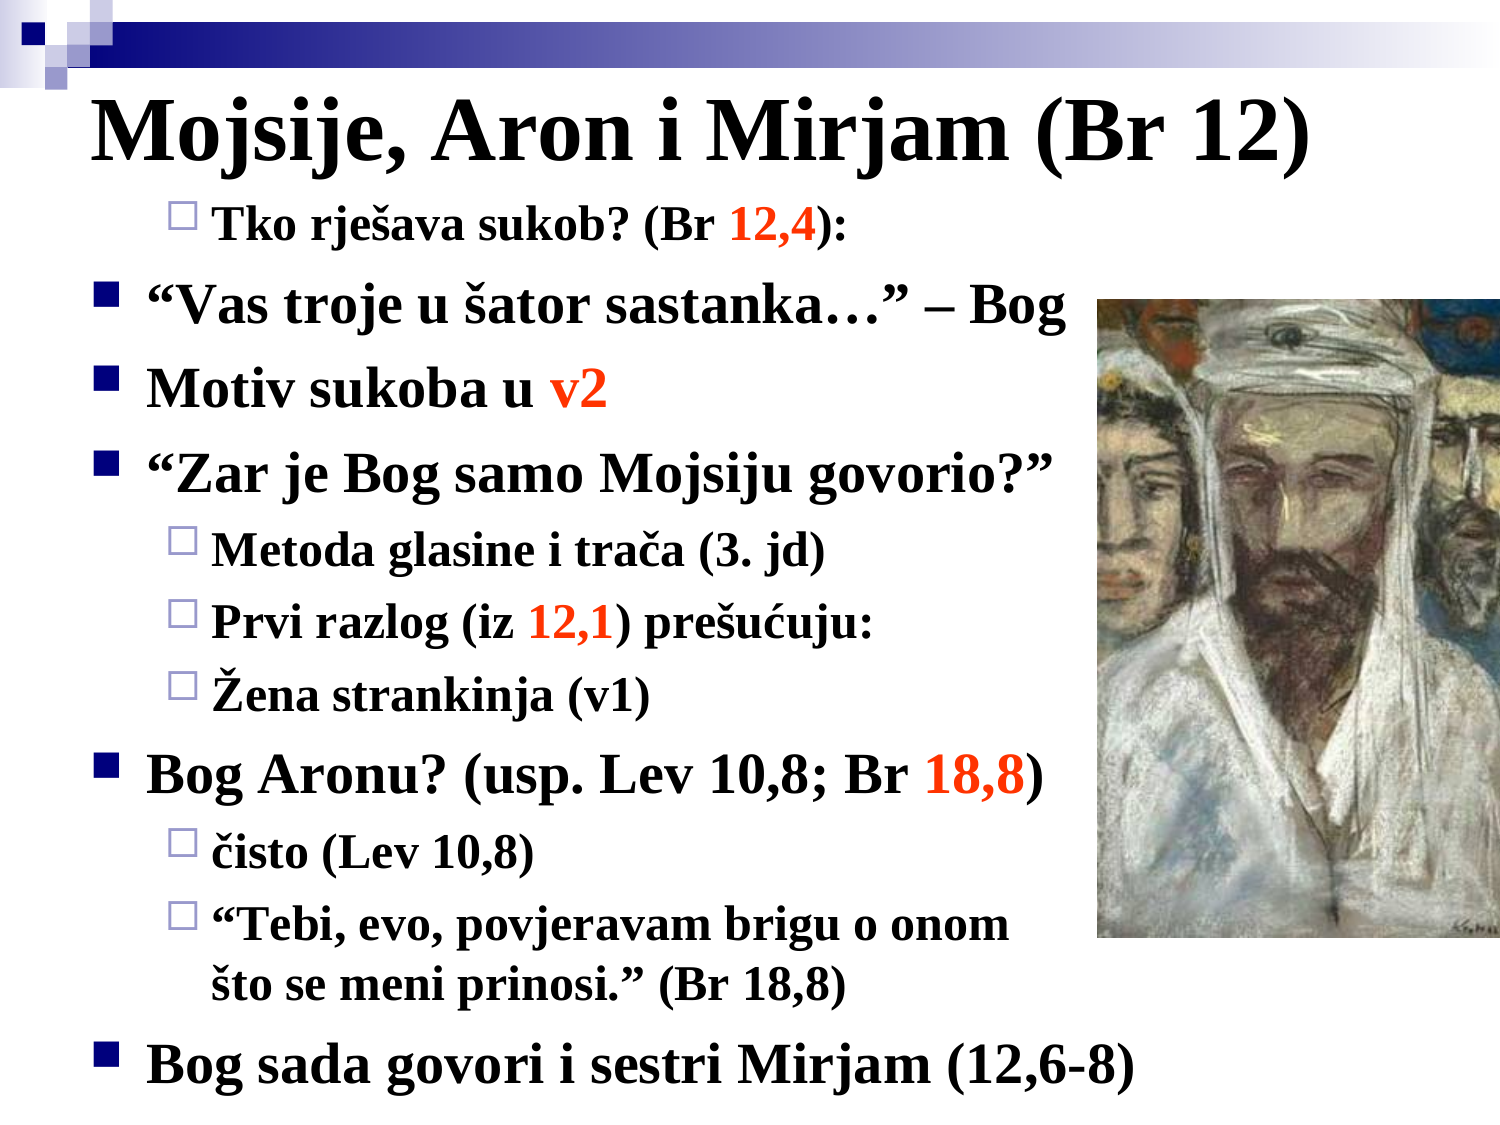

# Mojsije, Aron i Mirjam (Br 12)
Tko rješava sukob? (Br 12,4):
“Vas troje u šator sastanka…” – Bog
Motiv sukoba u v2
“Zar je Bog samo Mojsiju govorio?”
Metoda glasine i trača (3. jd)
Prvi razlog (iz 12,1) prešućuju:
Žena strankinja (v1)
Bog Aronu? (usp. Lev 10,8; Br 18,8)
čisto (Lev 10,8)
“Tebi, evo, povjeravam brigu o onom
što se meni prinosi.” (Br 18,8)
Bog sada govori i sestri Mirjam (12,6-8)